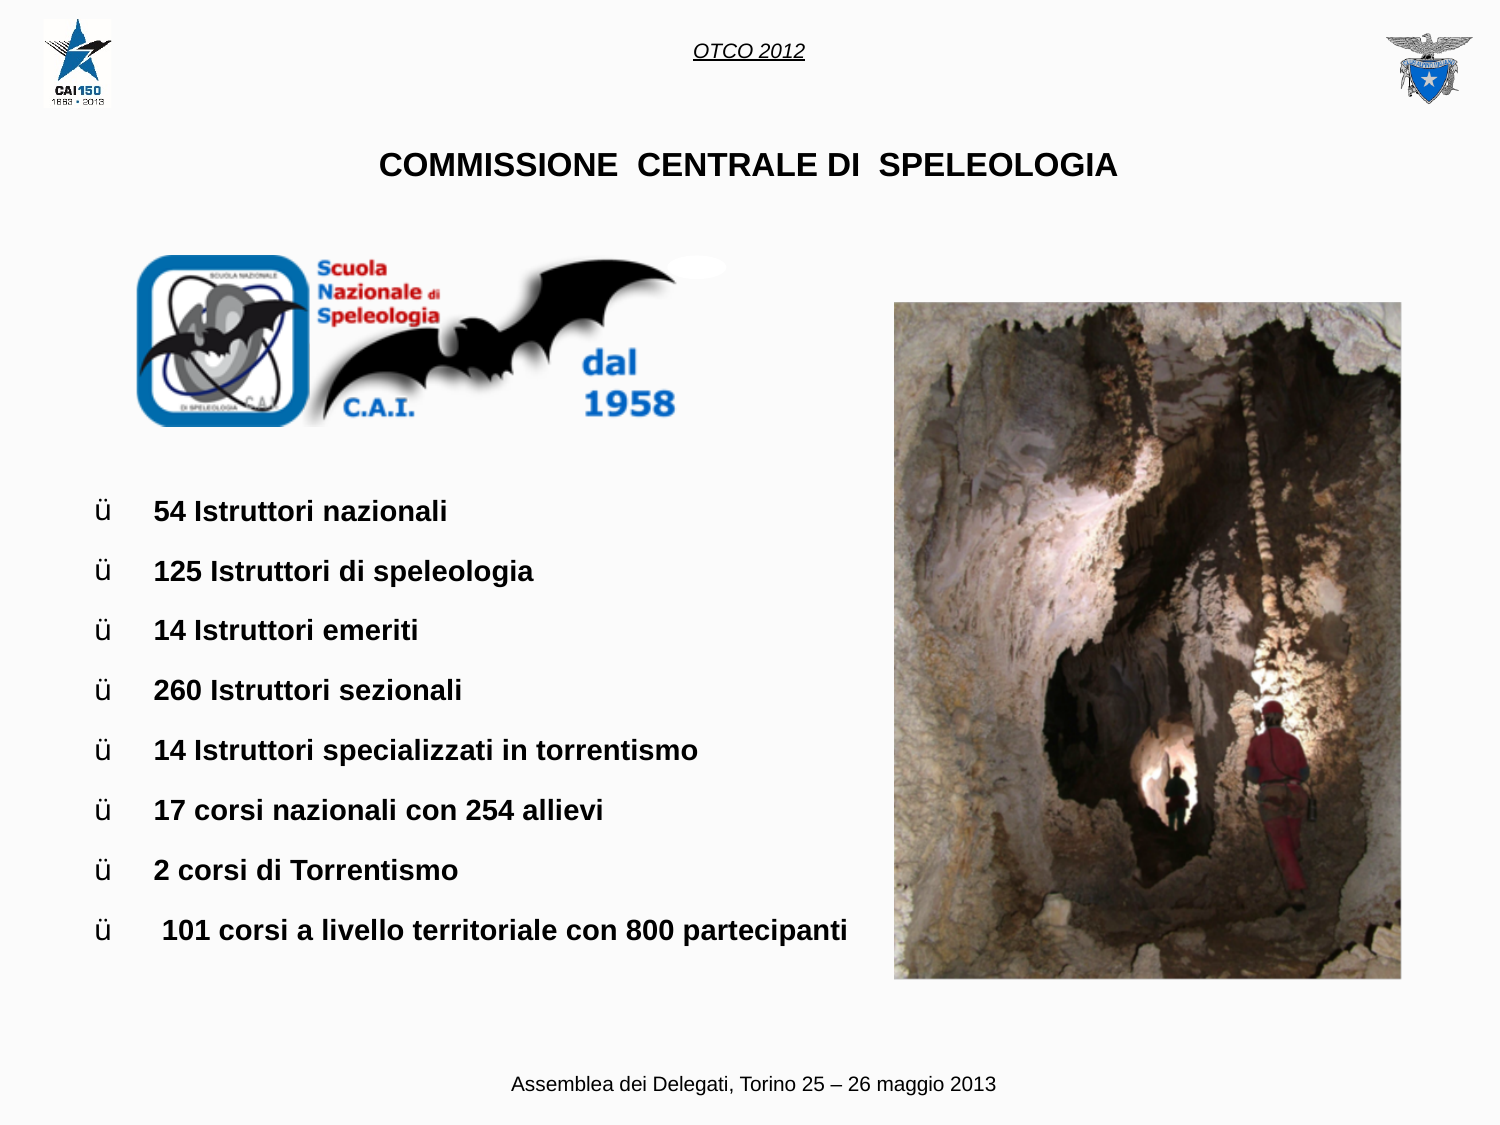

OTCO 2012
COMMISSIONE CENTRALE DI SPELEOLOGIA
54 Istruttori nazionali
125 Istruttori di speleologia
14 Istruttori emeriti
260 Istruttori sezionali
14 Istruttori specializzati in torrentismo
17 corsi nazionali con 254 allievi
2 corsi di Torrentismo
 101 corsi a livello territoriale con 800 partecipanti
Assemblea dei Delegati, Torino 25 – 26 maggio 2013